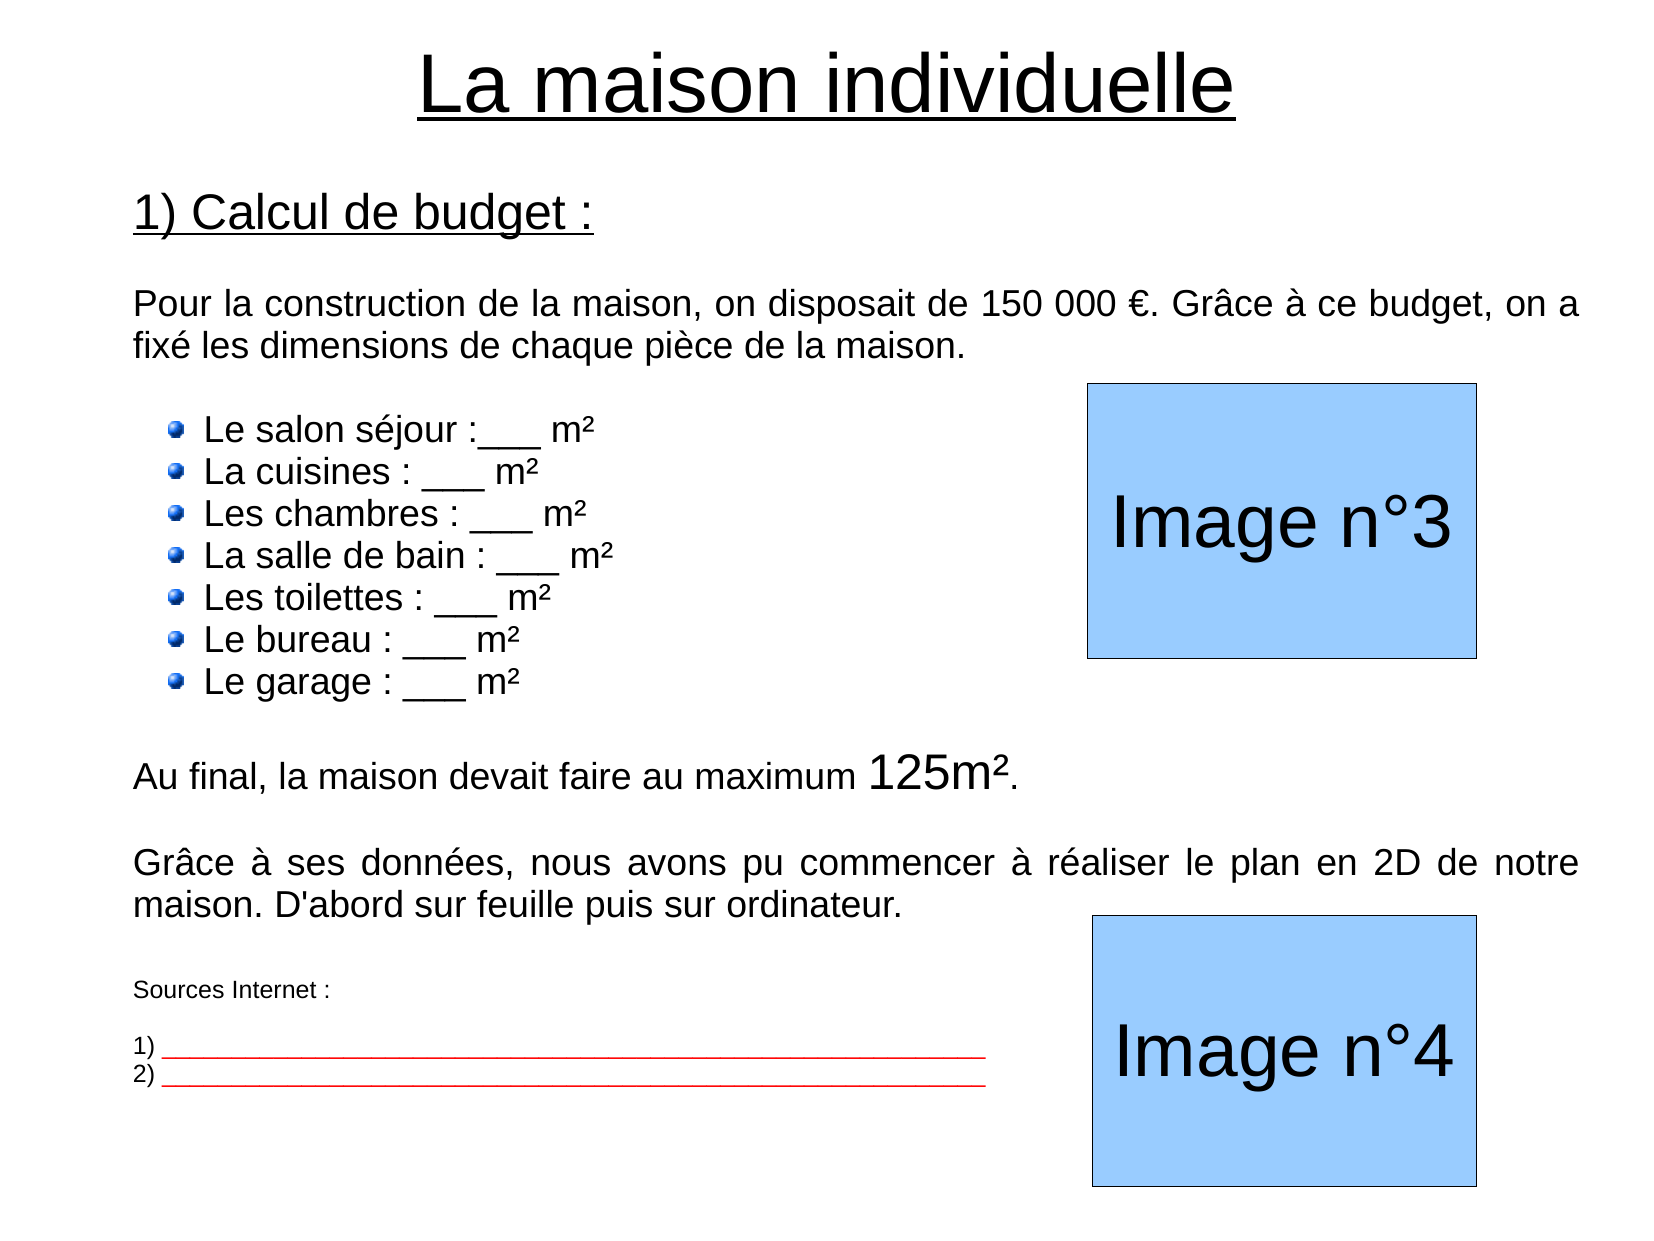

La maison individuelle
1) Calcul de budget :
Pour la construction de la maison, on disposait de 150 000 €. Grâce à ce budget, on a fixé les dimensions de chaque pièce de la maison.
Le salon séjour :___ m²
La cuisines : ___ m²
Les chambres : ___ m²
La salle de bain : ___ m²
Les toilettes : ___ m²
Le bureau : ___ m²
Le garage : ___ m²
Au final, la maison devait faire au maximum 125m².
Grâce à ses données, nous avons pu commencer à réaliser le plan en 2D de notre maison. D'abord sur feuille puis sur ordinateur.
Image n°3
Image n°4
Sources Internet :
1) ___________________________________________________________
2) ___________________________________________________________